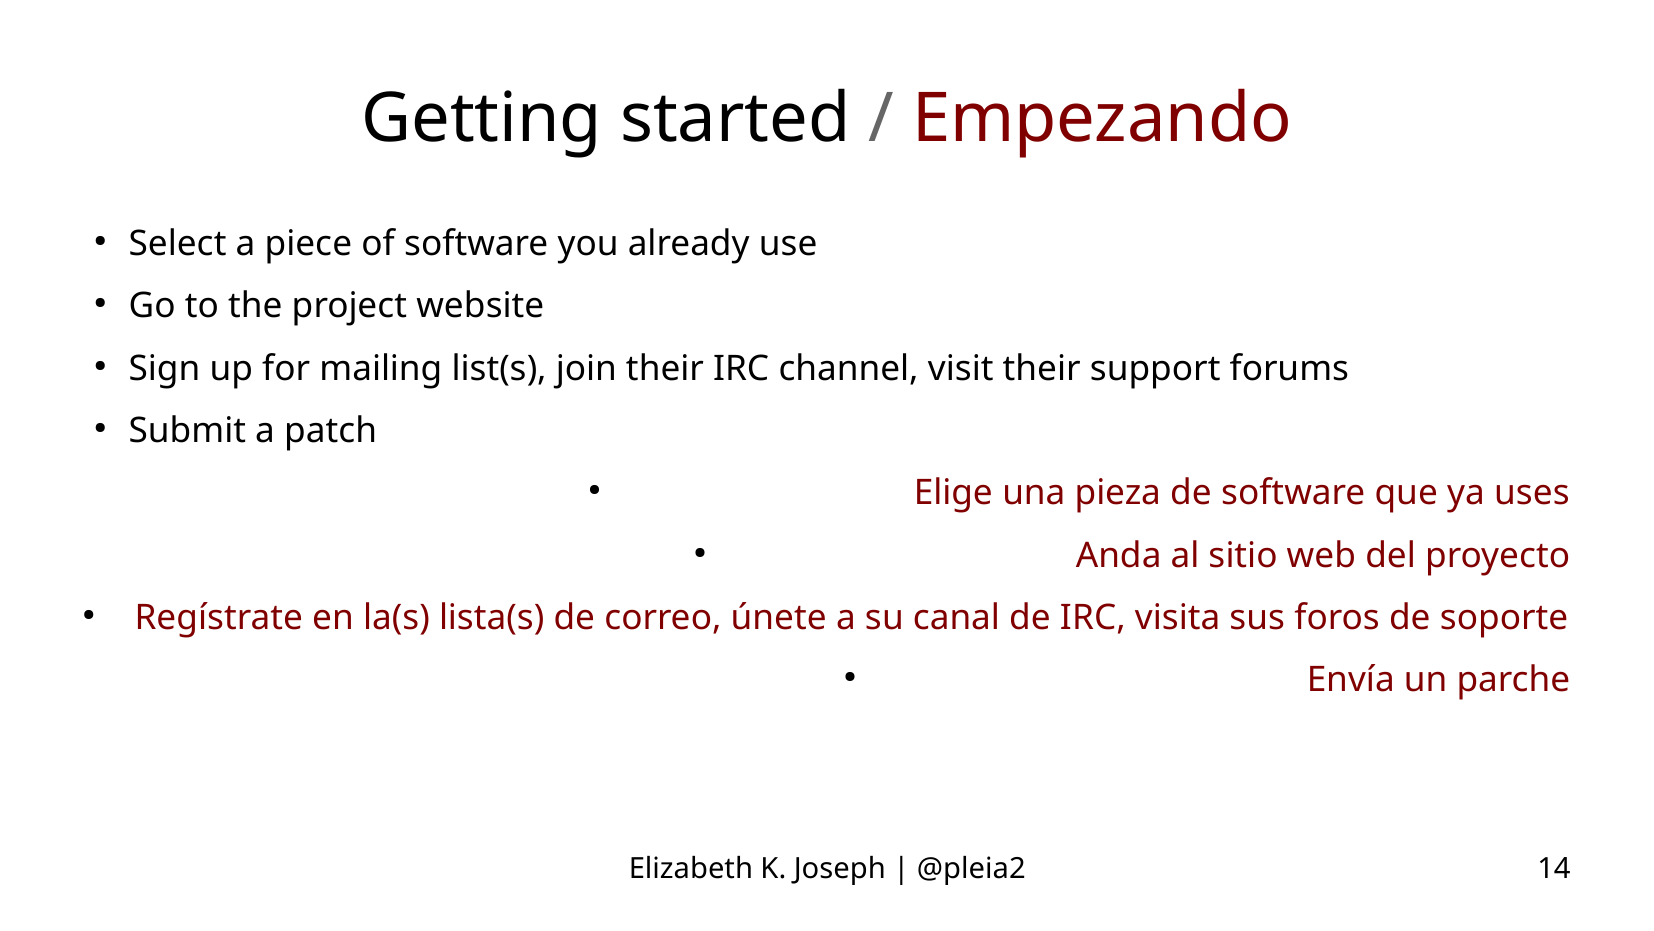

# Getting started / Empezando
Select a piece of software you already use
Go to the project website
Sign up for mailing list(s), join their IRC channel, visit their support forums
Submit a patch
Elige una pieza de software que ya uses
Anda al sitio web del proyecto
Regístrate en la(s) lista(s) de correo, únete a su canal de IRC, visita sus foros de soporte
Envía un parche
Elizabeth K. Joseph | @pleia2
14